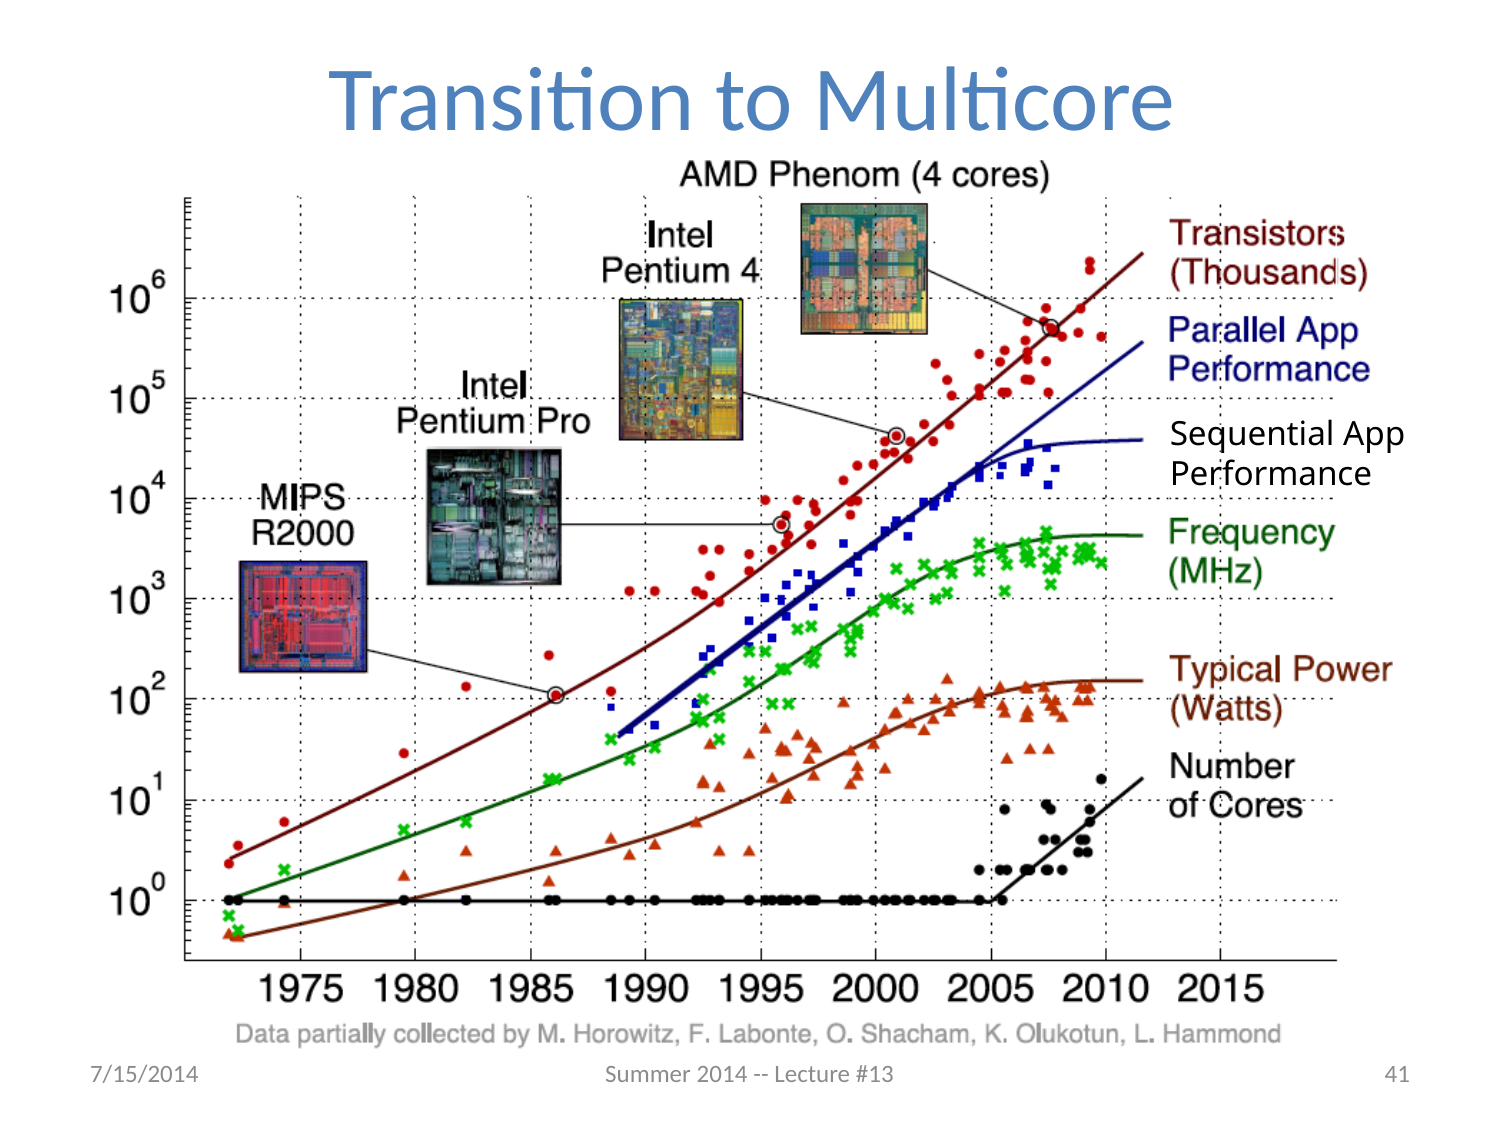

# Transition to Multicore
Sequential App Performance
7/15/2014
Summer 2014 -- Lecture #13